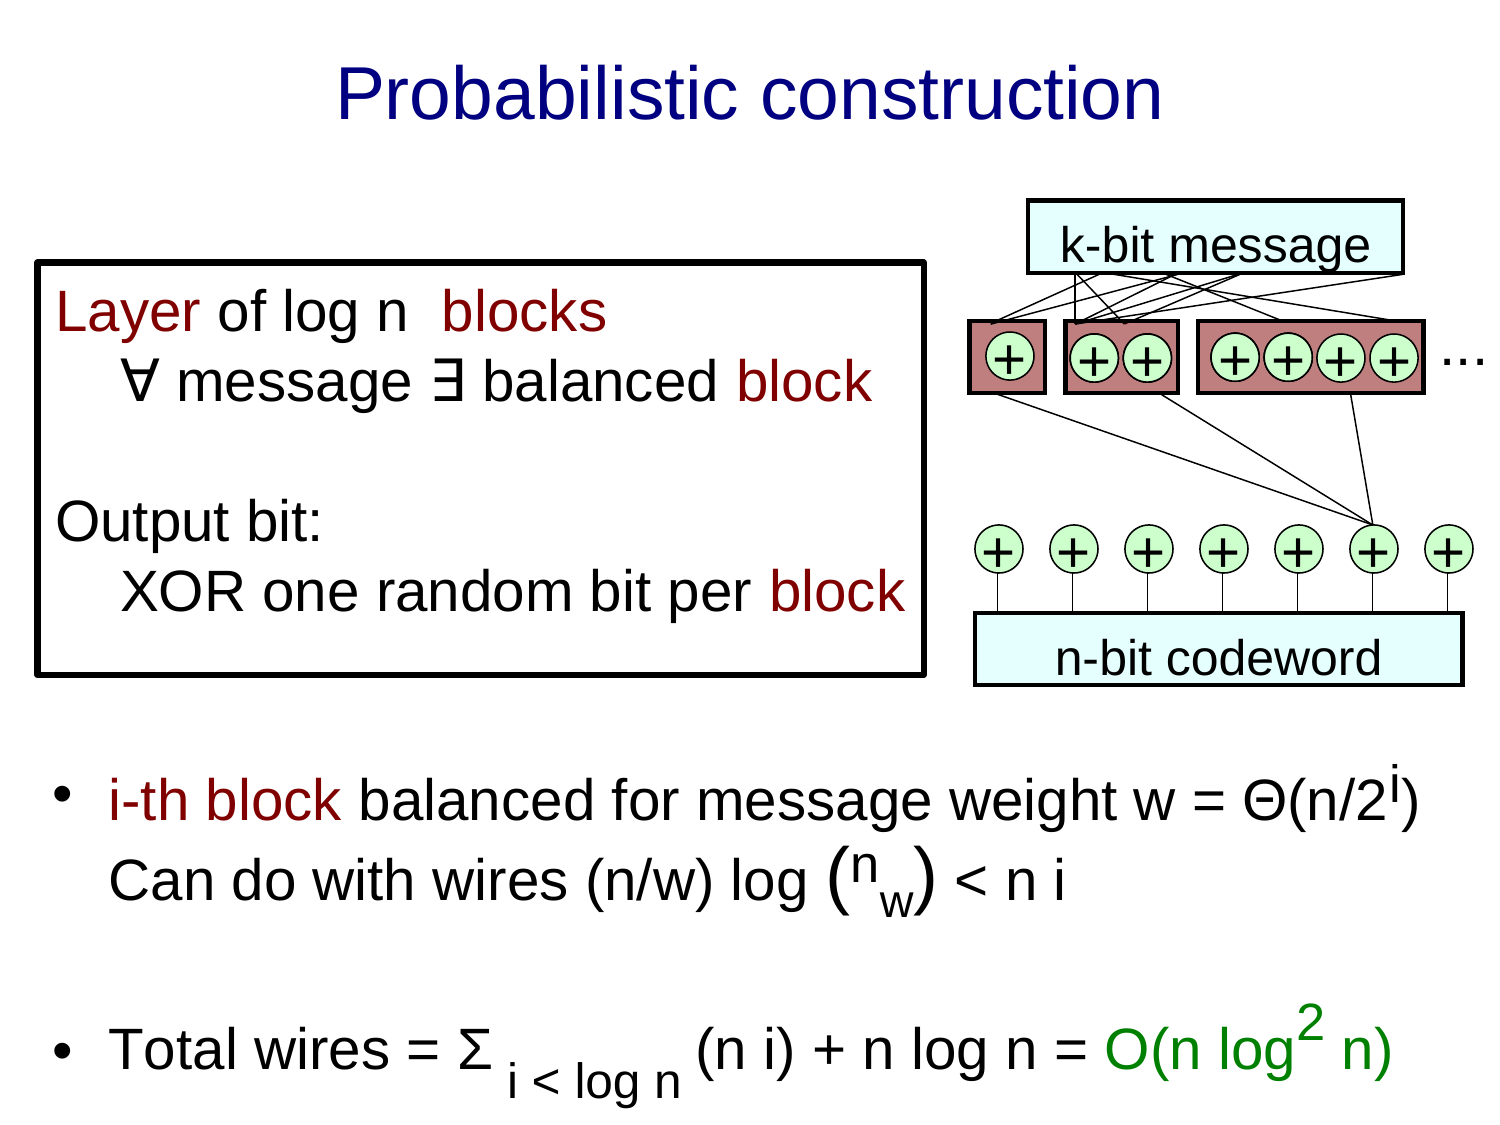

# Probabilistic construction
i-th block balanced for message weight w = Θ(n/2i)
Can do with wires (n/w) log (nw) < n i
Total wires = Σ i < log n (n i) + n log n = O(n log2 n)
k-bit message
Layer of log n blocks
 ∀ message ∃ balanced block
Output bit:
 XOR one random bit per block
...
+
+
+
+
+
+
+
+
+
+
+
+
+
+
+
+
+
+
+
+
+
+
n-bit codeword